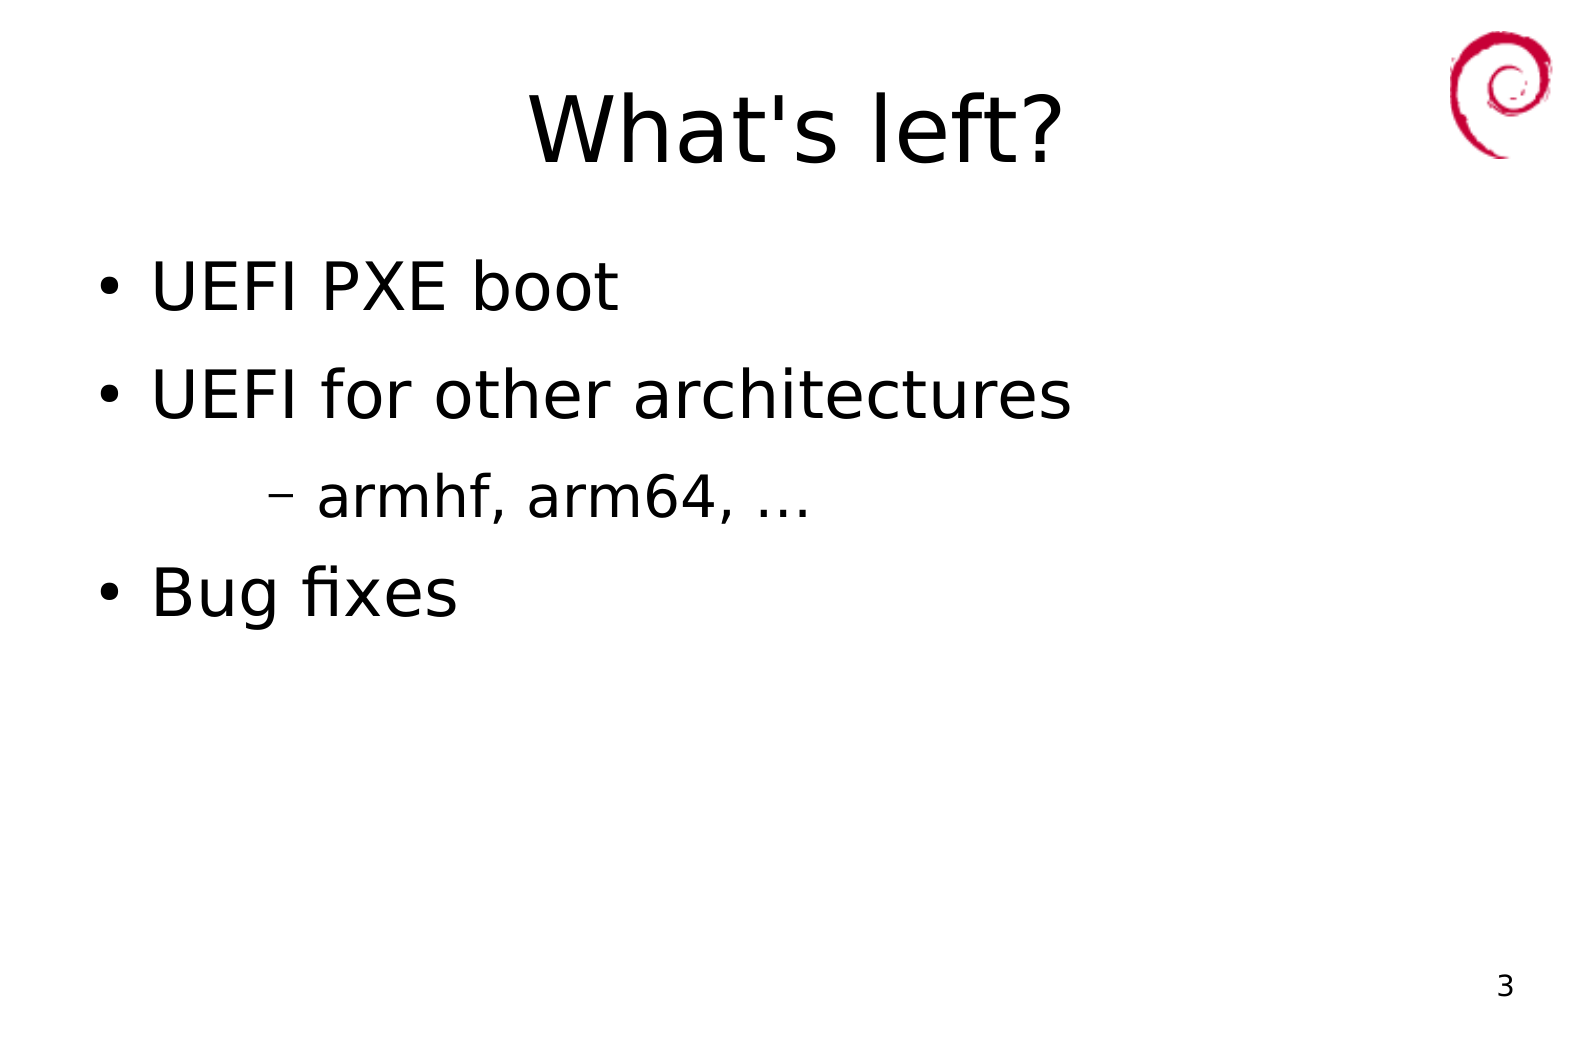

# What's left?
UEFI PXE boot
UEFI for other architectures
armhf, arm64, …
Bug fixes
3